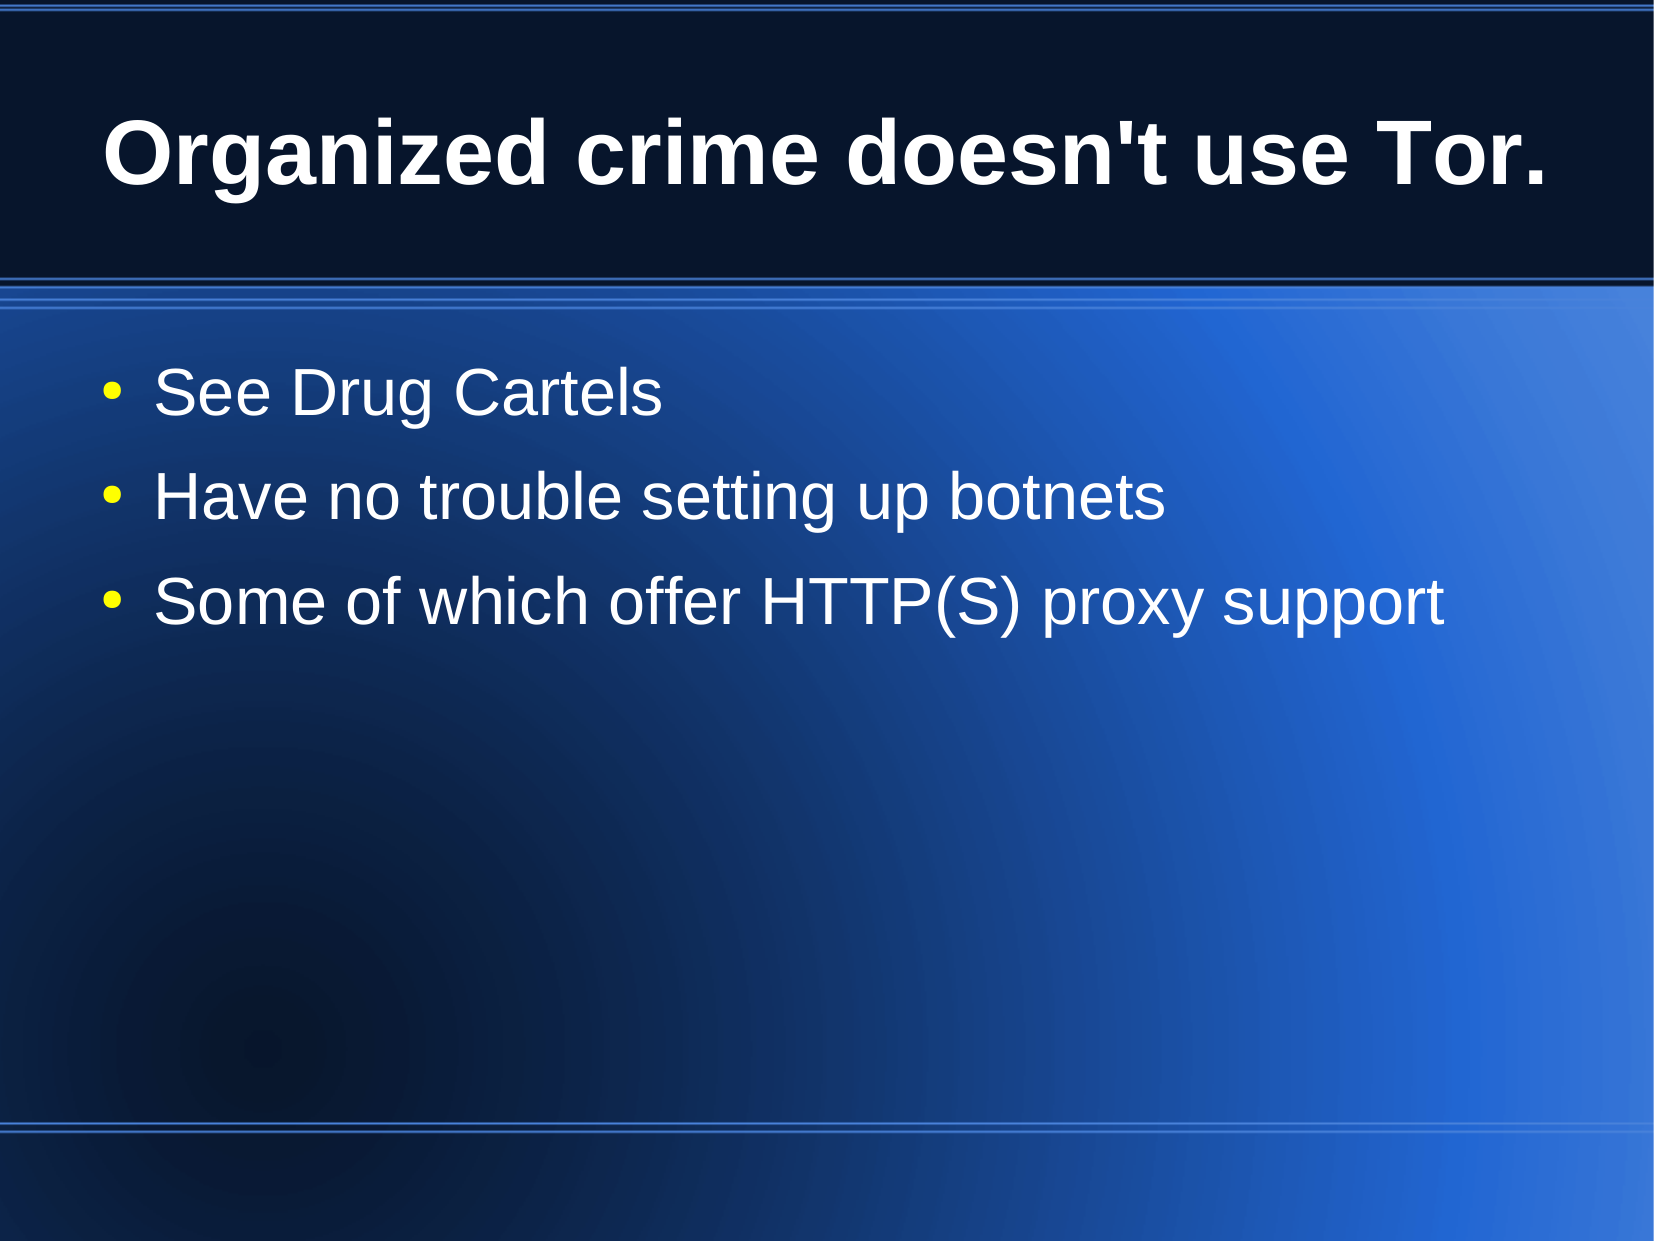

# Organized crime doesn't use Tor.
See Drug Cartels
Have no trouble setting up botnets
Some of which offer HTTP(S) proxy support